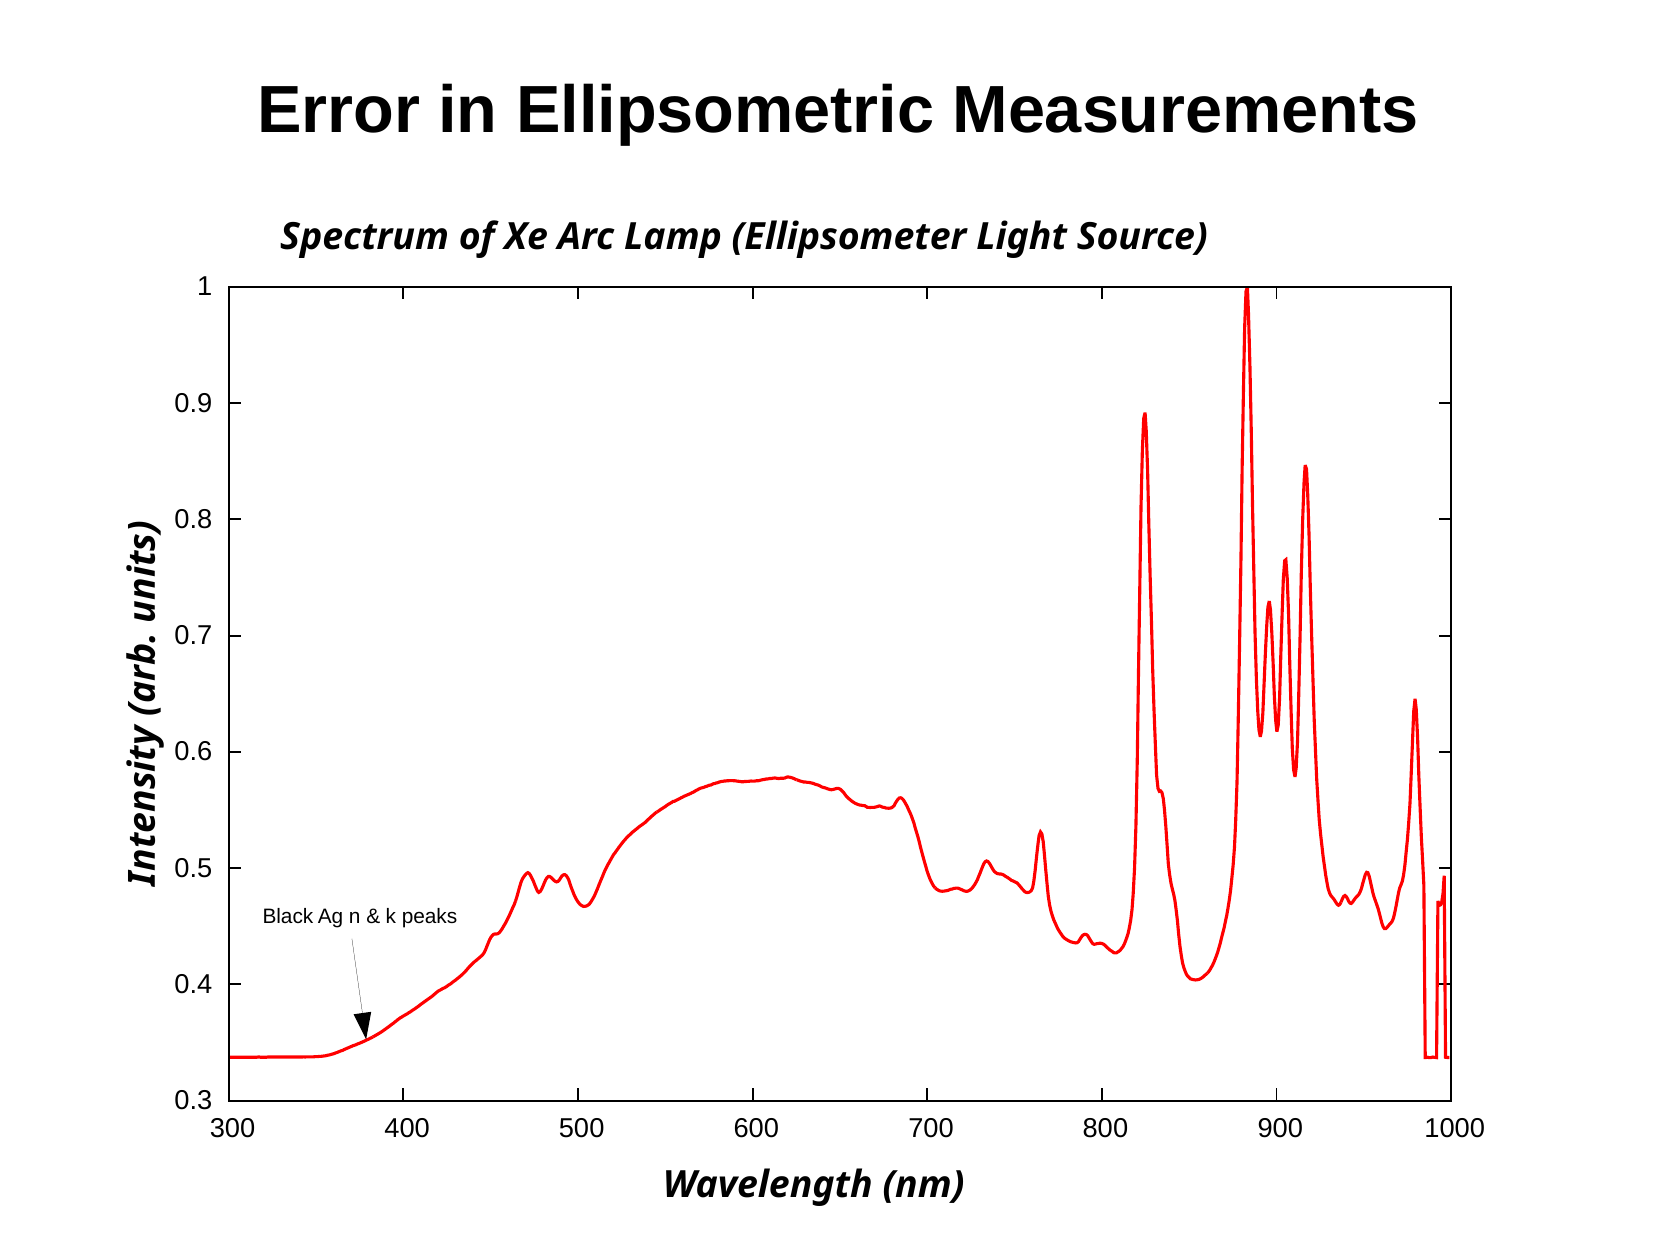

# Error in Ellipsometric Measurements
Black Ag n & k peaks